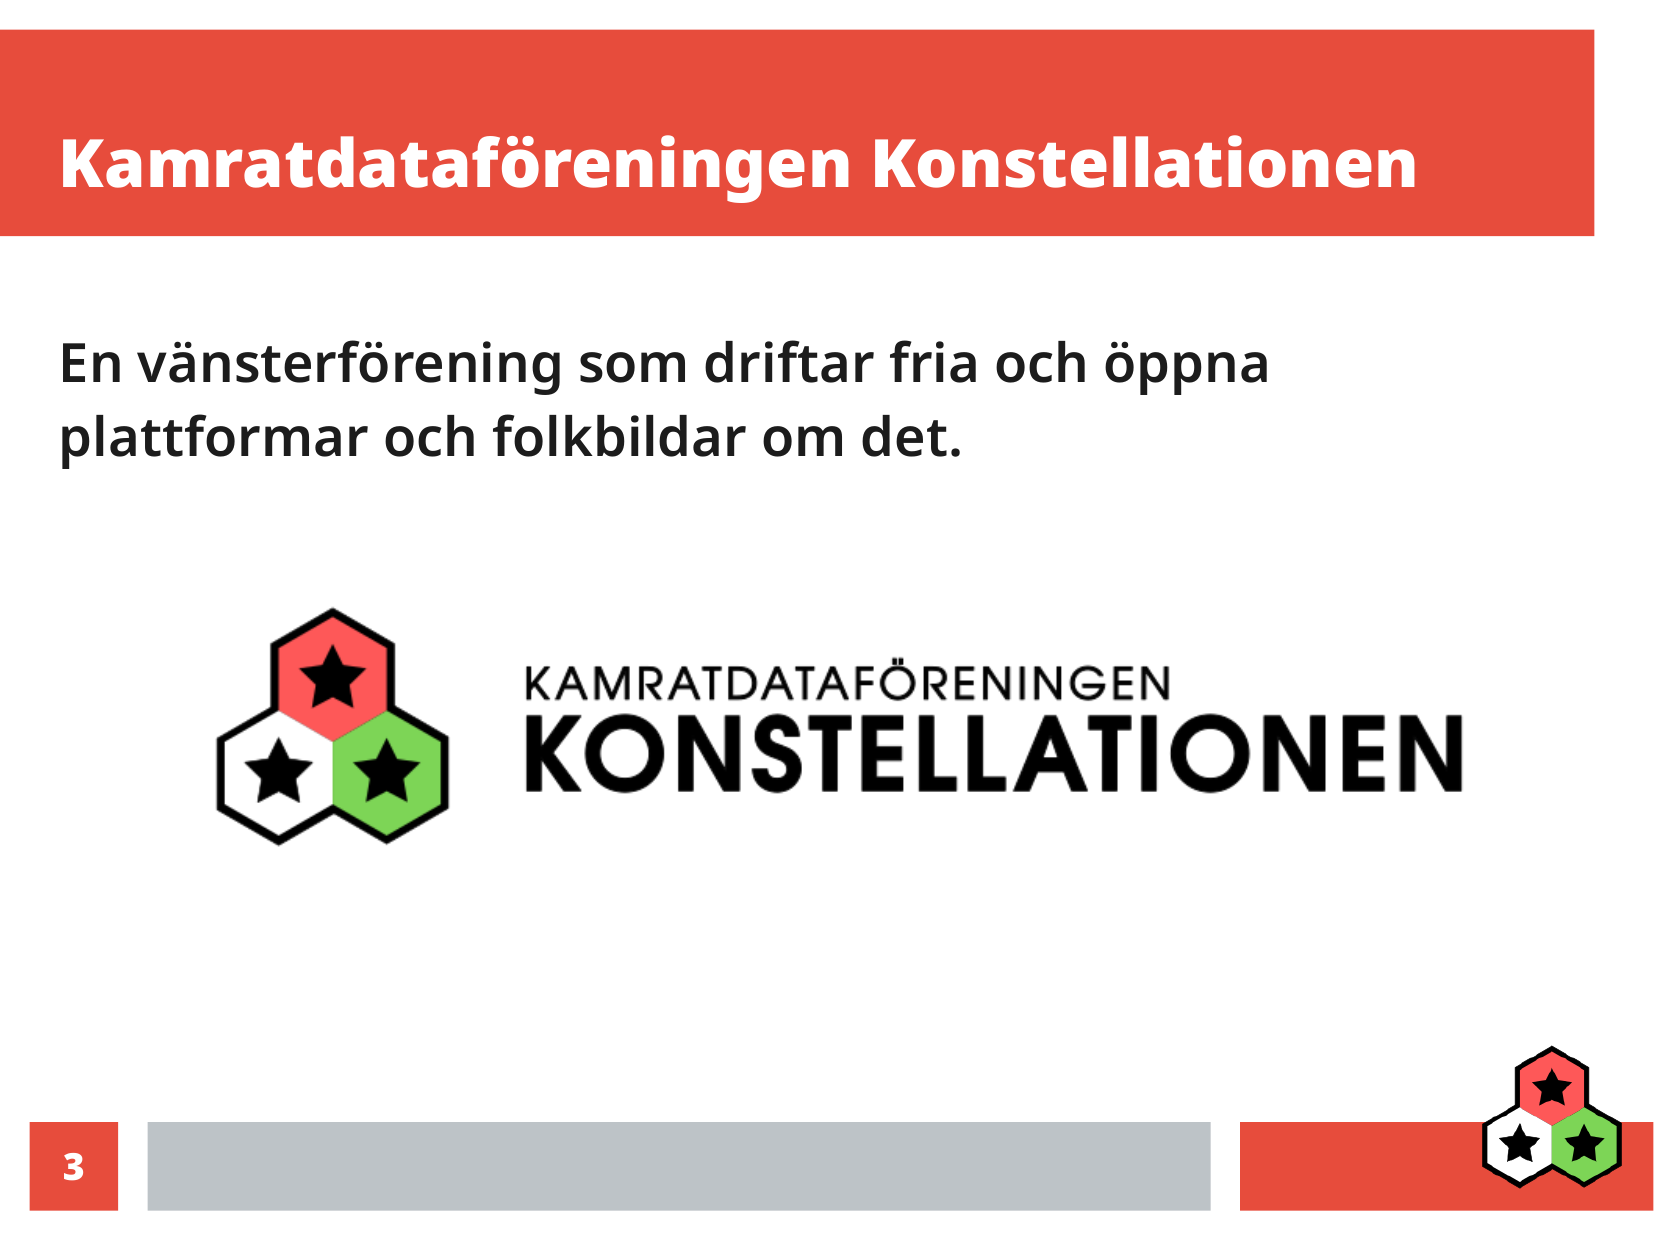

# Kamratdataföreningen Konstellationen
En vänsterförening som driftar fria och öppna plattformar och folkbildar om det.
3